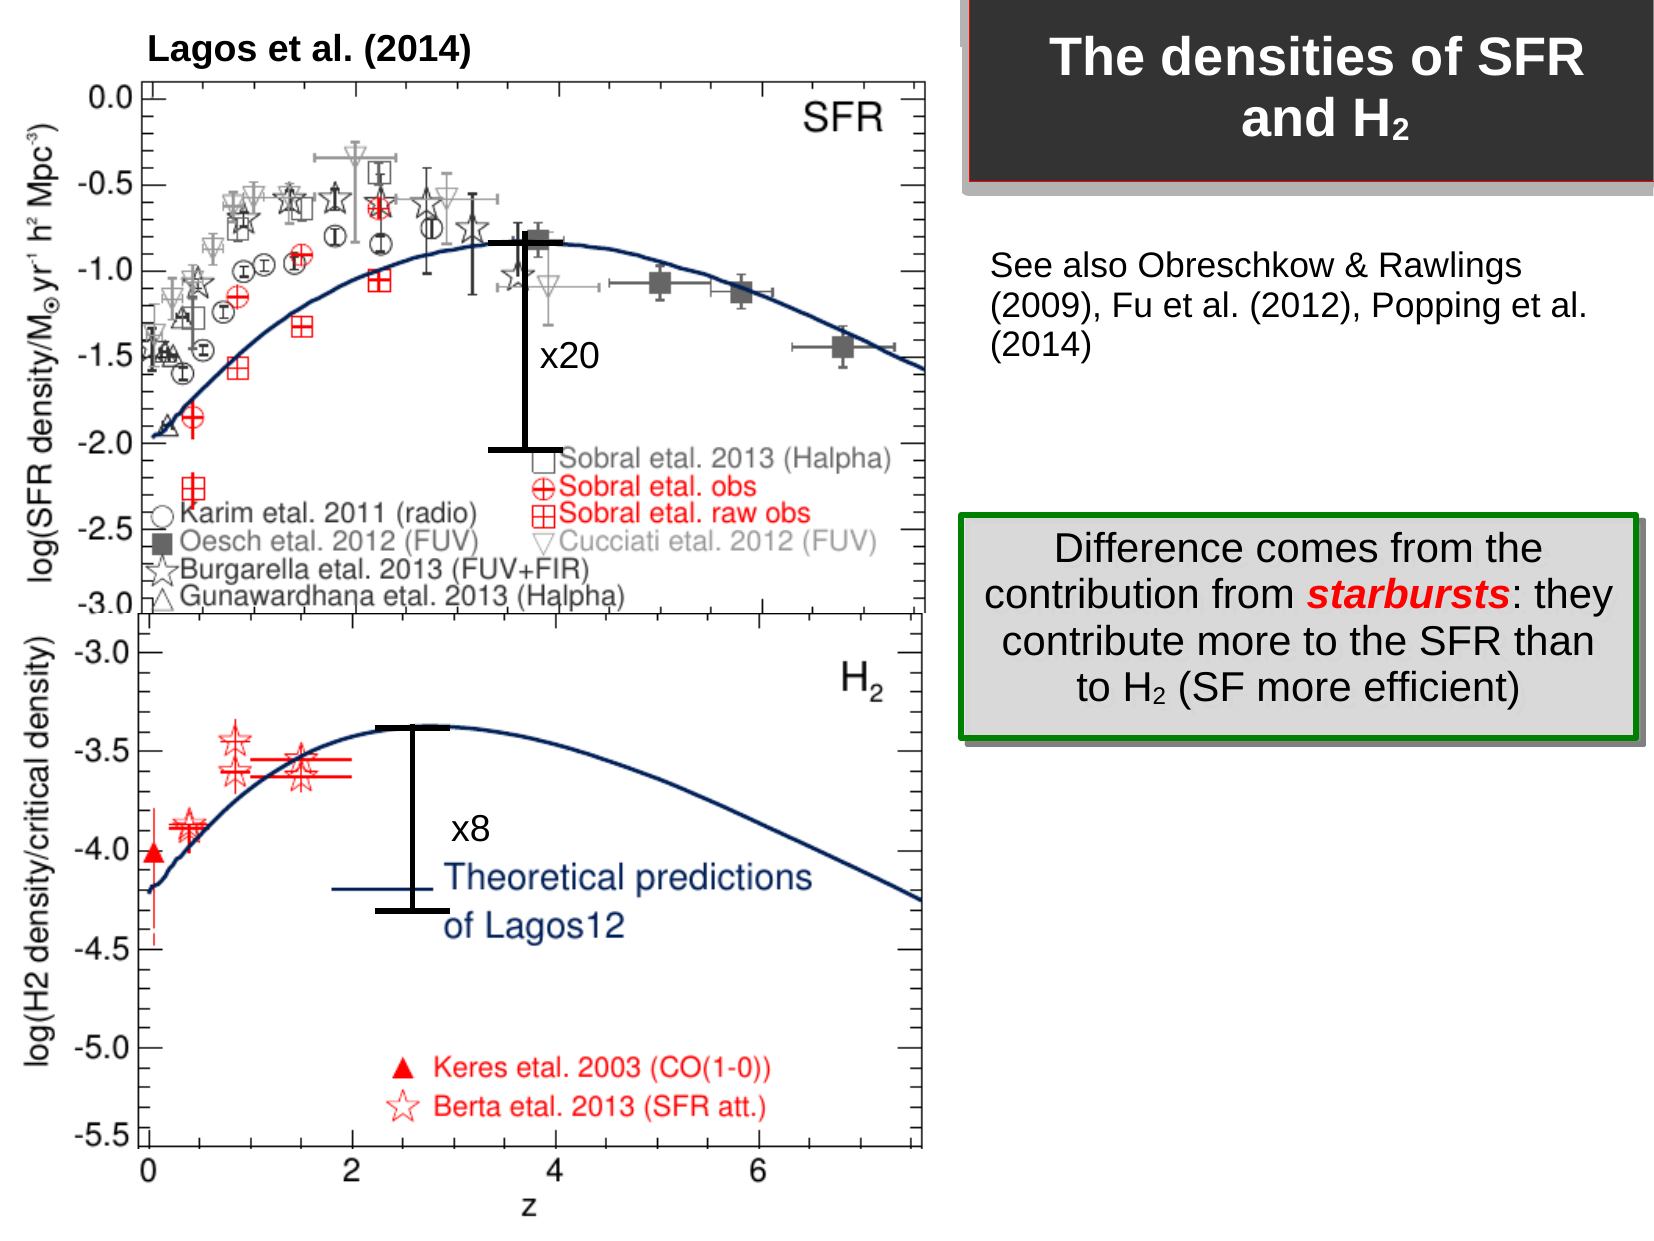

The densities of SFR
and H2
Lagos et al. (2014)
# The densities of SFR and H2
See also Obreschkow & Rawlings (2009), Fu et al. (2012), Popping et al. (2014)
x20
Difference comes from the contribution from starbursts: they contribute more to the SFR than to H2 (SF more efficient)
x8